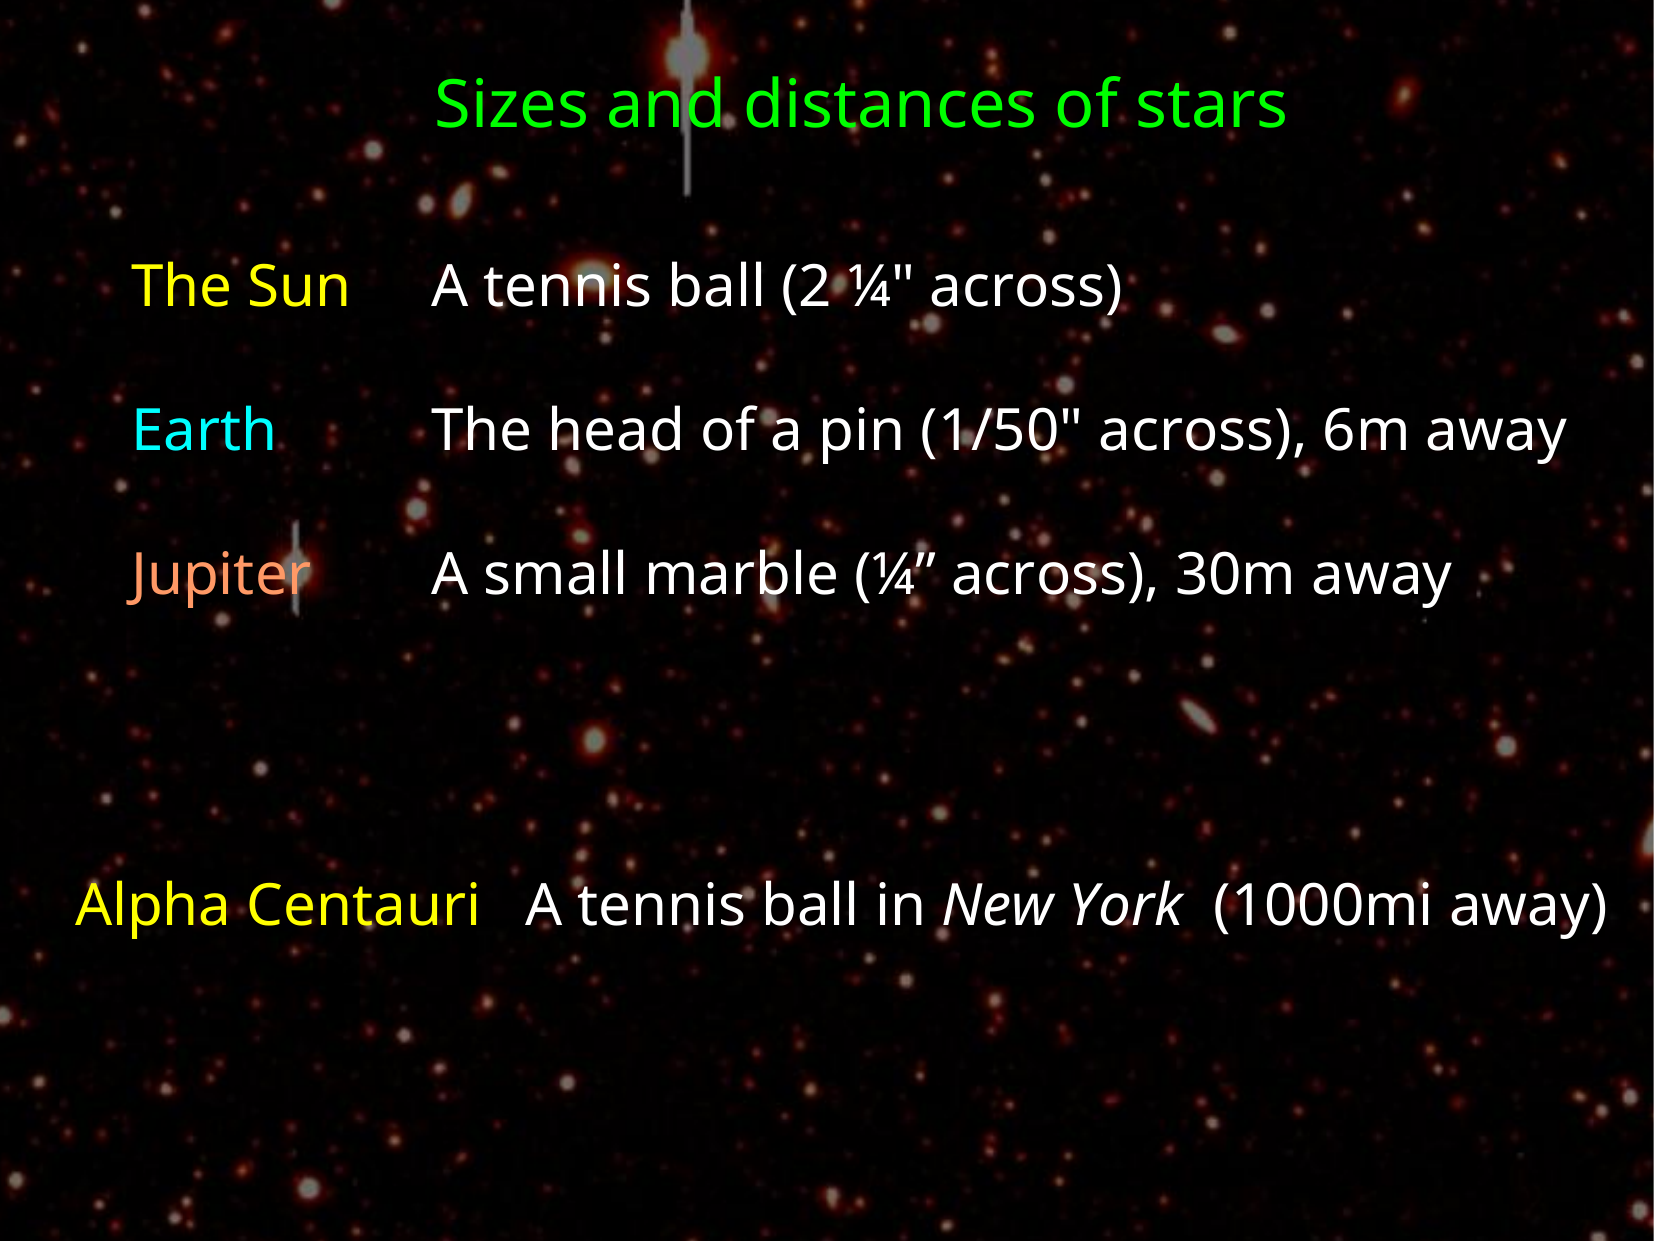

Sizes and distances of stars
The Sun	A tennis ball (2 ¼" across)
Earth	The head of a pin (1/50" across), 6m away
Jupiter	A small marble (¼” across), 30m away
Alpha Centauri	A tennis ball in New York (1000mi away)